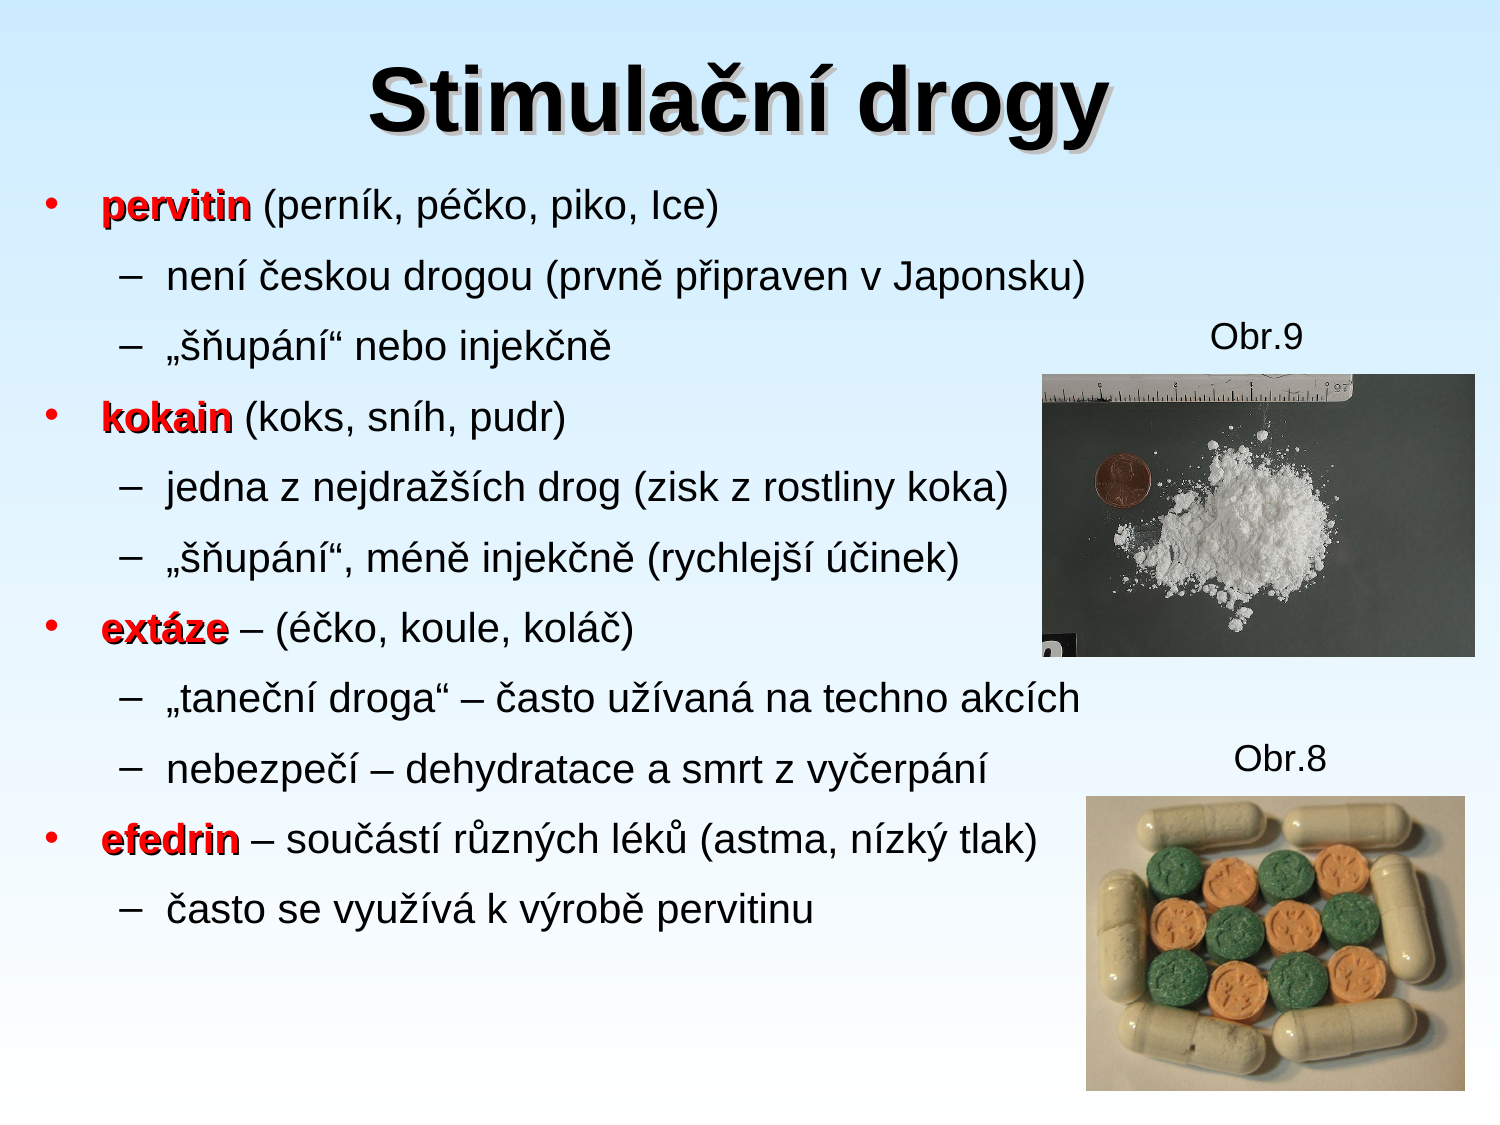

# Stimulační drogy
pervitin (perník, péčko, piko, Ice)
není českou drogou (prvně připraven v Japonsku)
„šňupání“ nebo injekčně
kokain (koks, sníh, pudr)
jedna z nejdražších drog (zisk z rostliny koka)
„šňupání“, méně injekčně (rychlejší účinek)
extáze – (éčko, koule, koláč)
„taneční droga“ – často užívaná na techno akcích
nebezpečí – dehydratace a smrt z vyčerpání
efedrin – součástí různých léků (astma, nízký tlak)
často se využívá k výrobě pervitinu
Obr.9
Obr.8